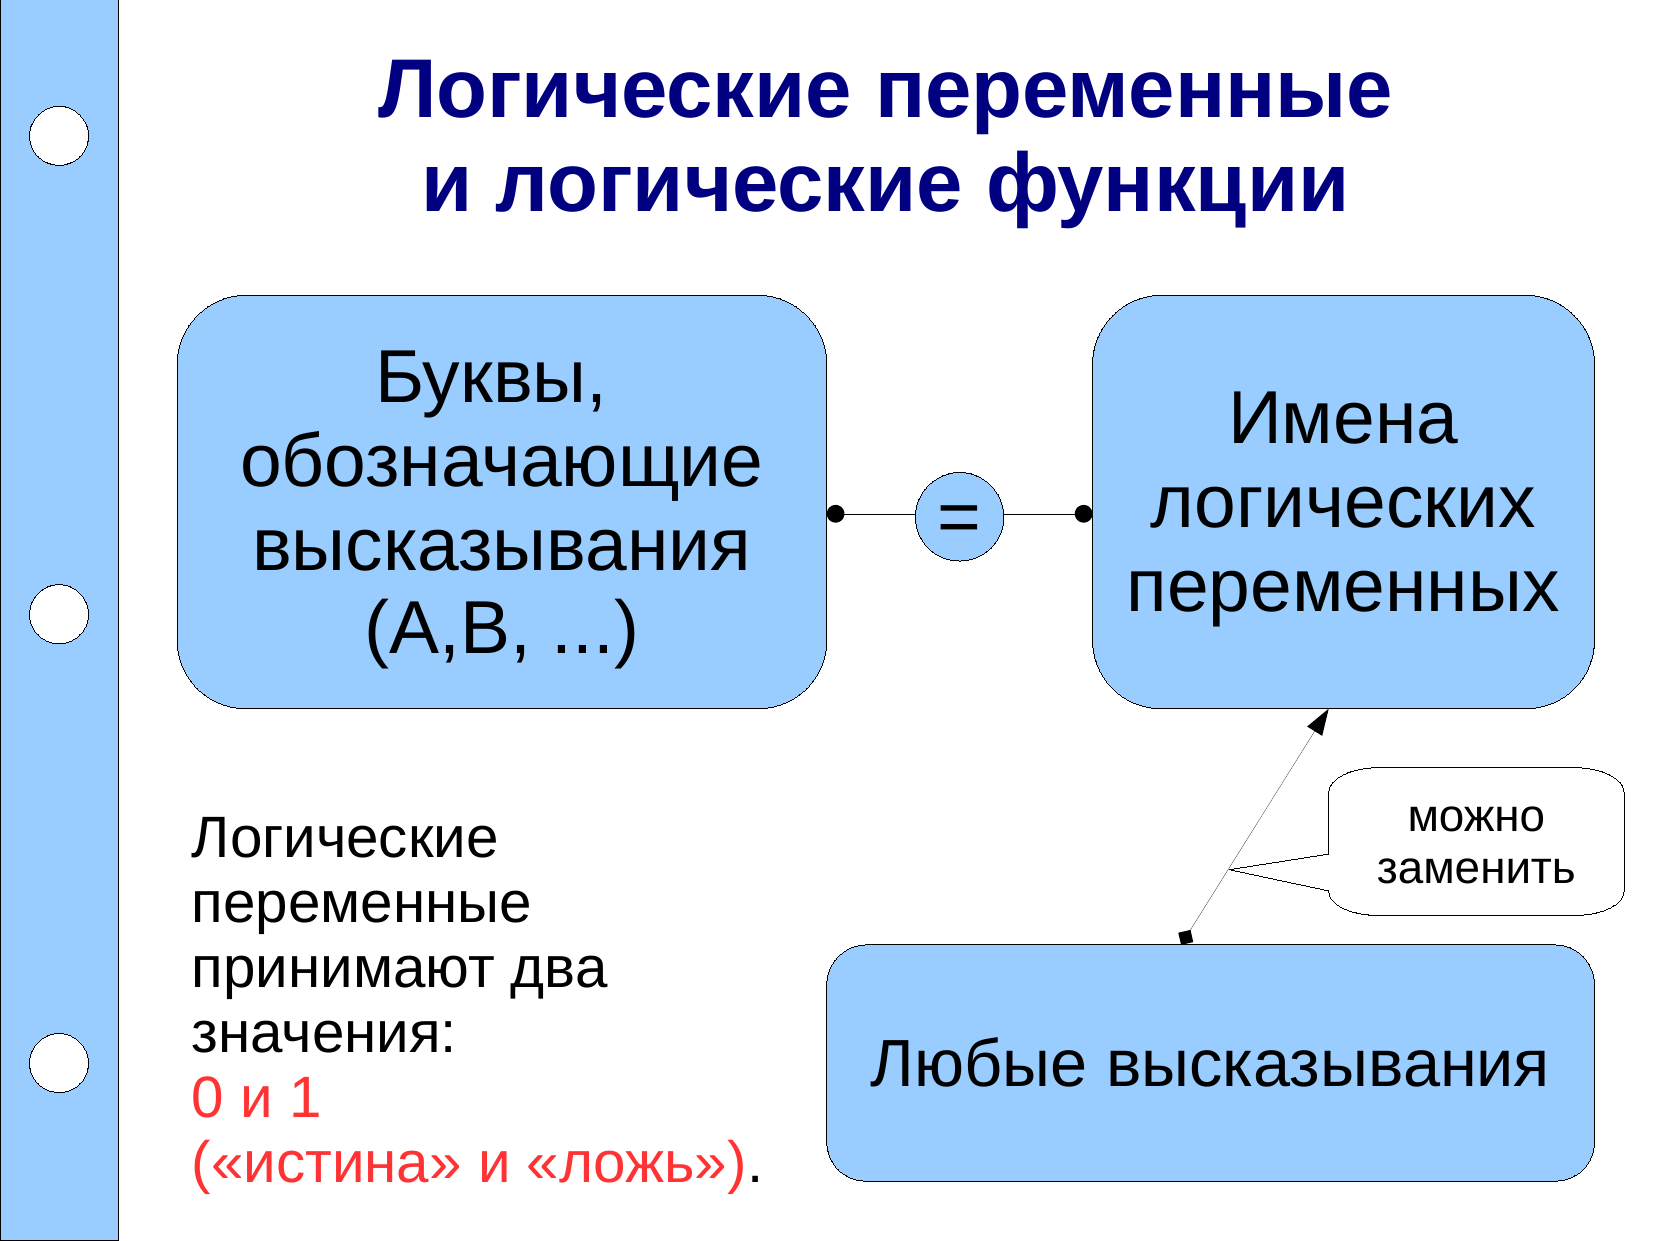

Логические переменные
и логические функции
Буквы,
обозначающие
высказывания
(А,В, ...)
Имена
логических
переменных
=
можно
заменить
Логические переменные
принимают два значения:
0 и 1
(«истина» и «ложь»).
Любые высказывания